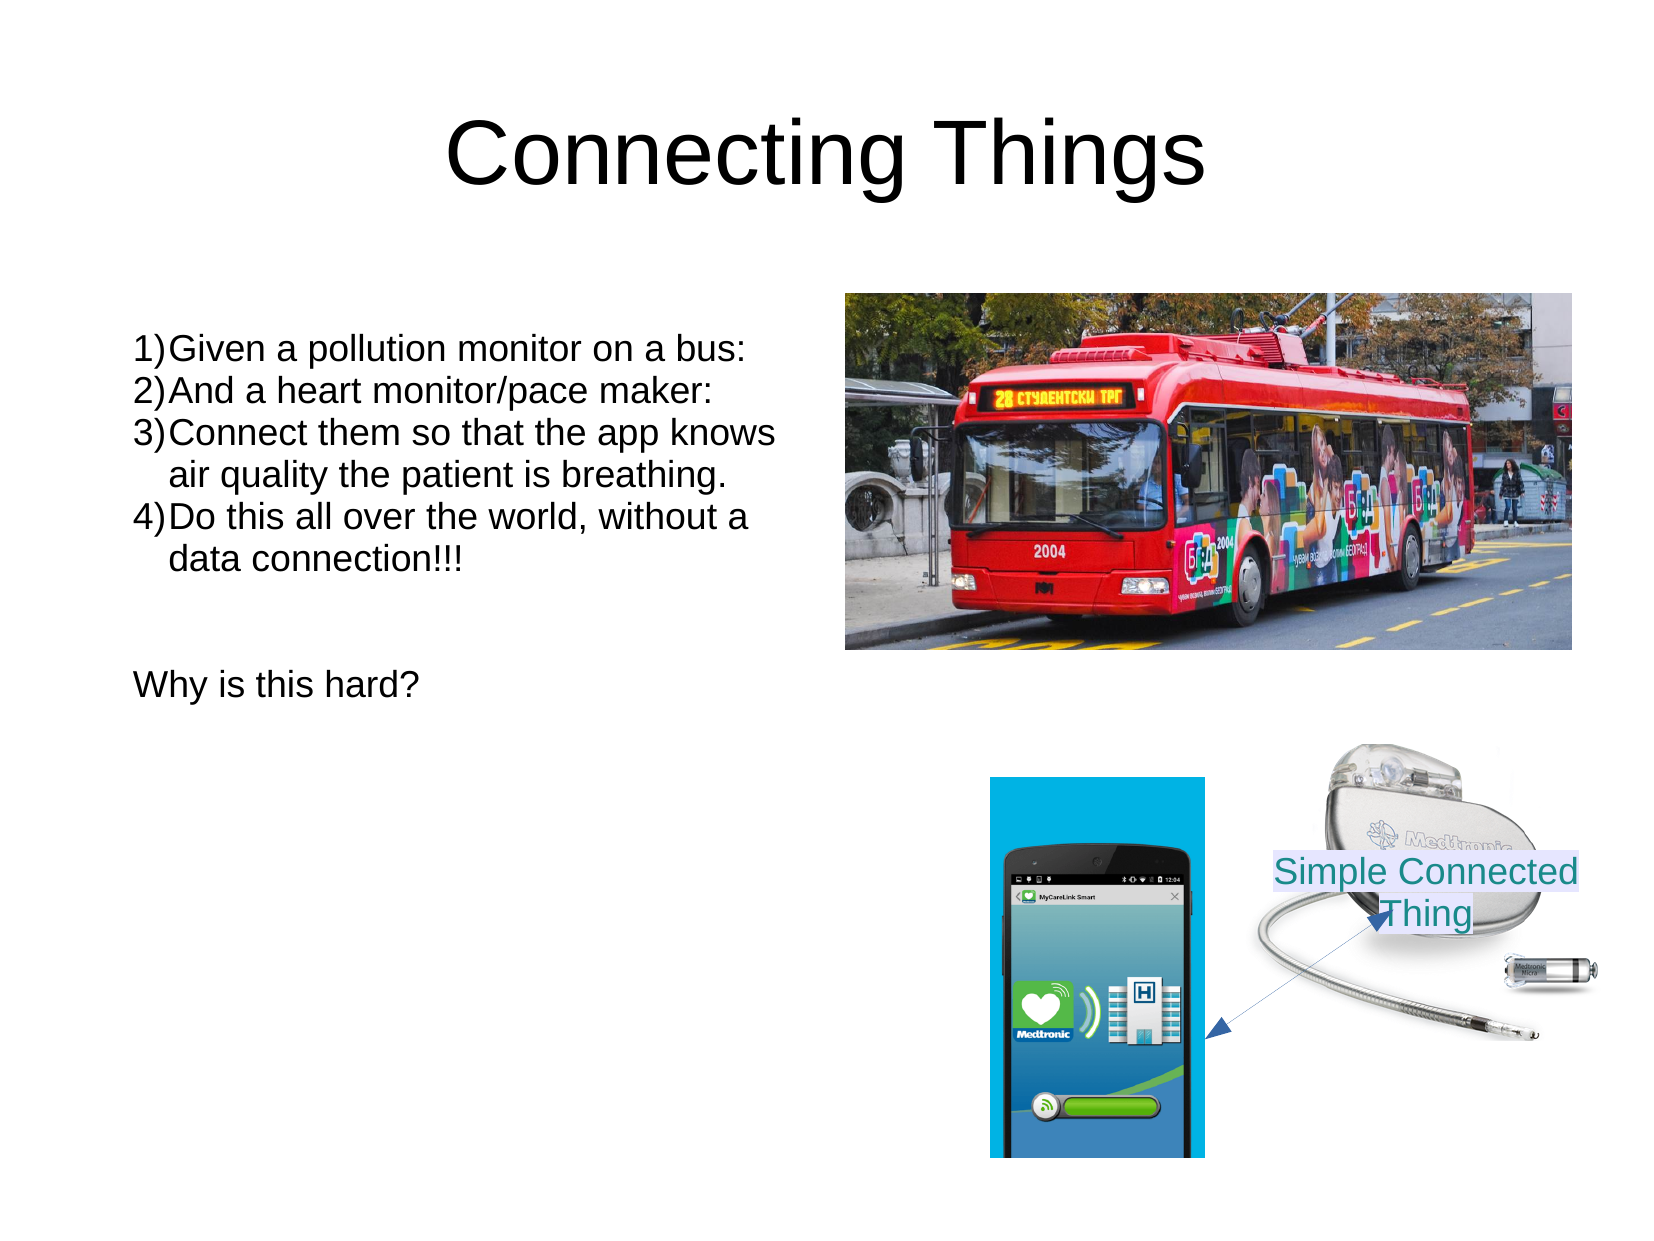

# Connecting Things
Given a pollution monitor on a bus:
And a heart monitor/pace maker:
Connect them so that the app knows air quality the patient is breathing.
Do this all over the world, without a data connection!!!
Why is this hard?